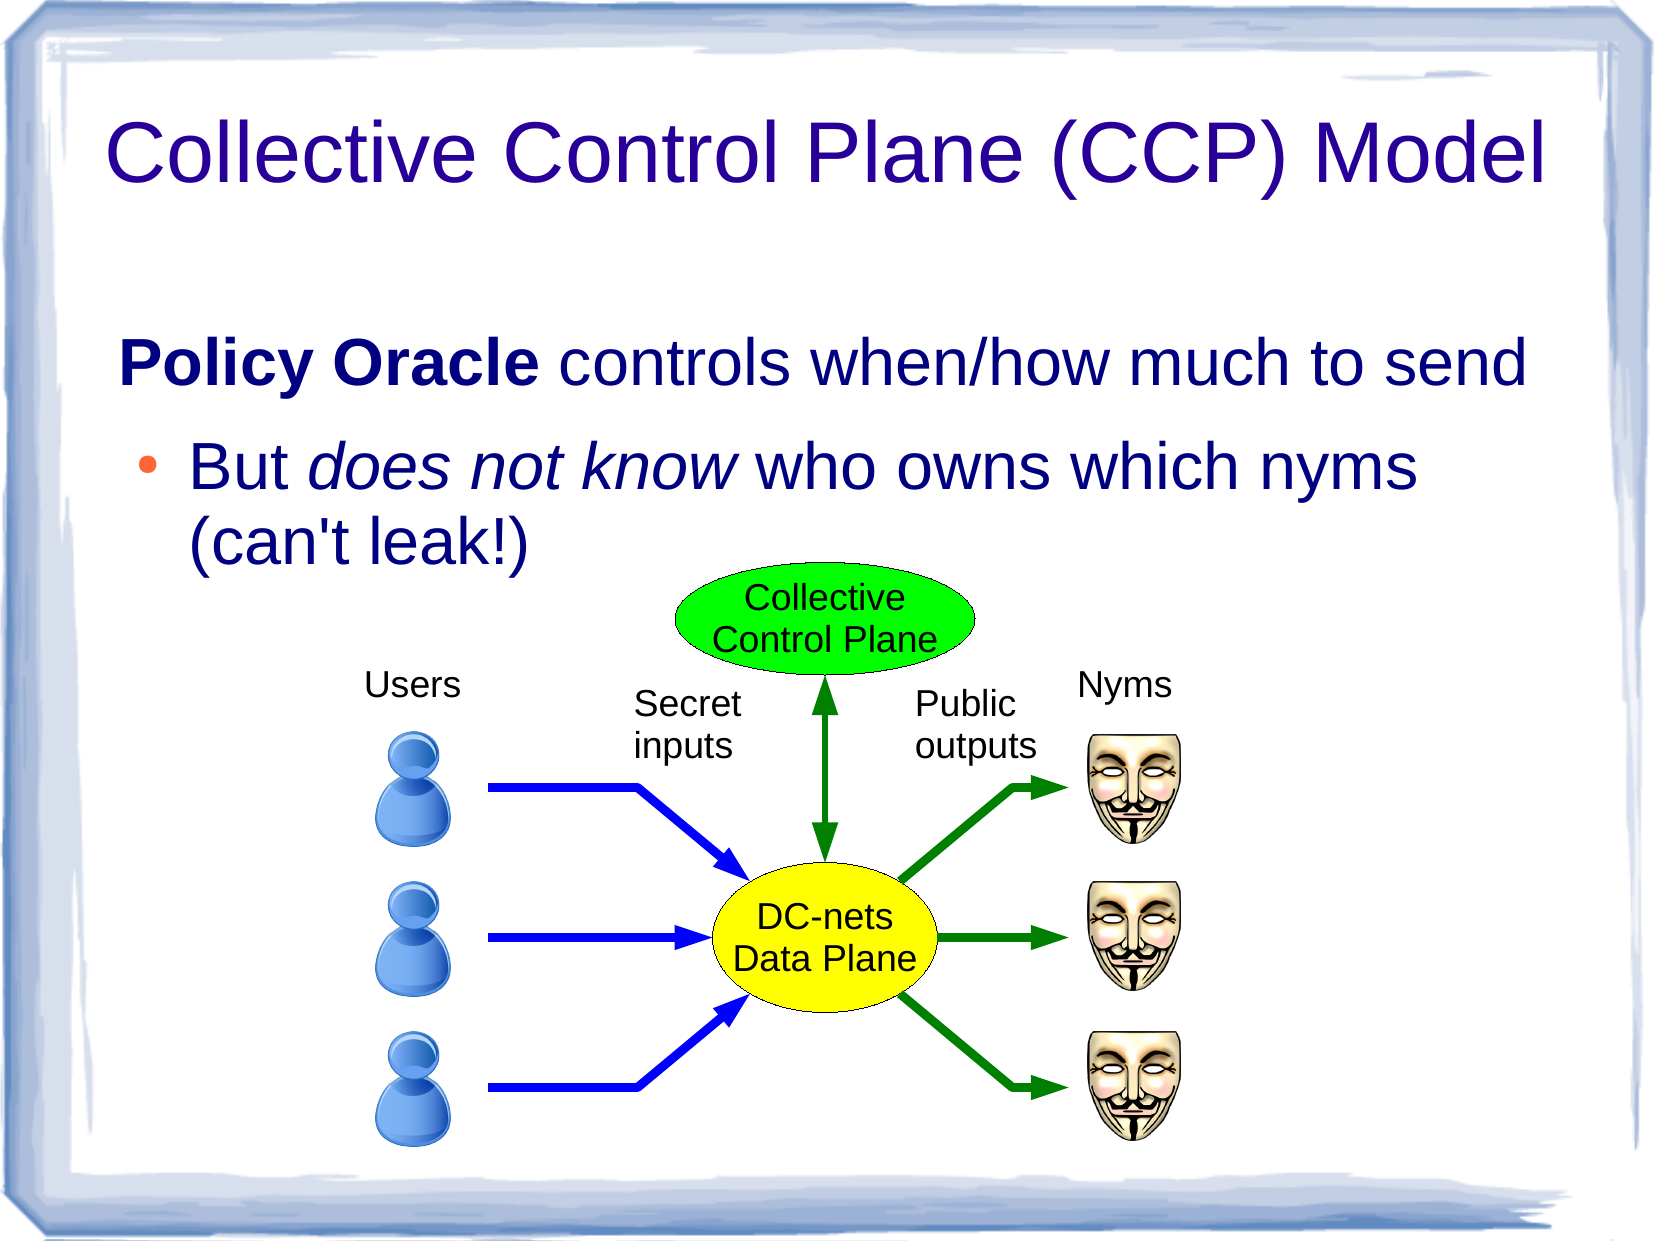

# Collective Control Plane (CCP) Model
Policy Oracle controls when/how much to send
But does not know who owns which nyms
(can't leak!)
Collective
Control Plane
Users
Nyms
Secret
inputs
Public
outputs
DC-nets
Data Plane